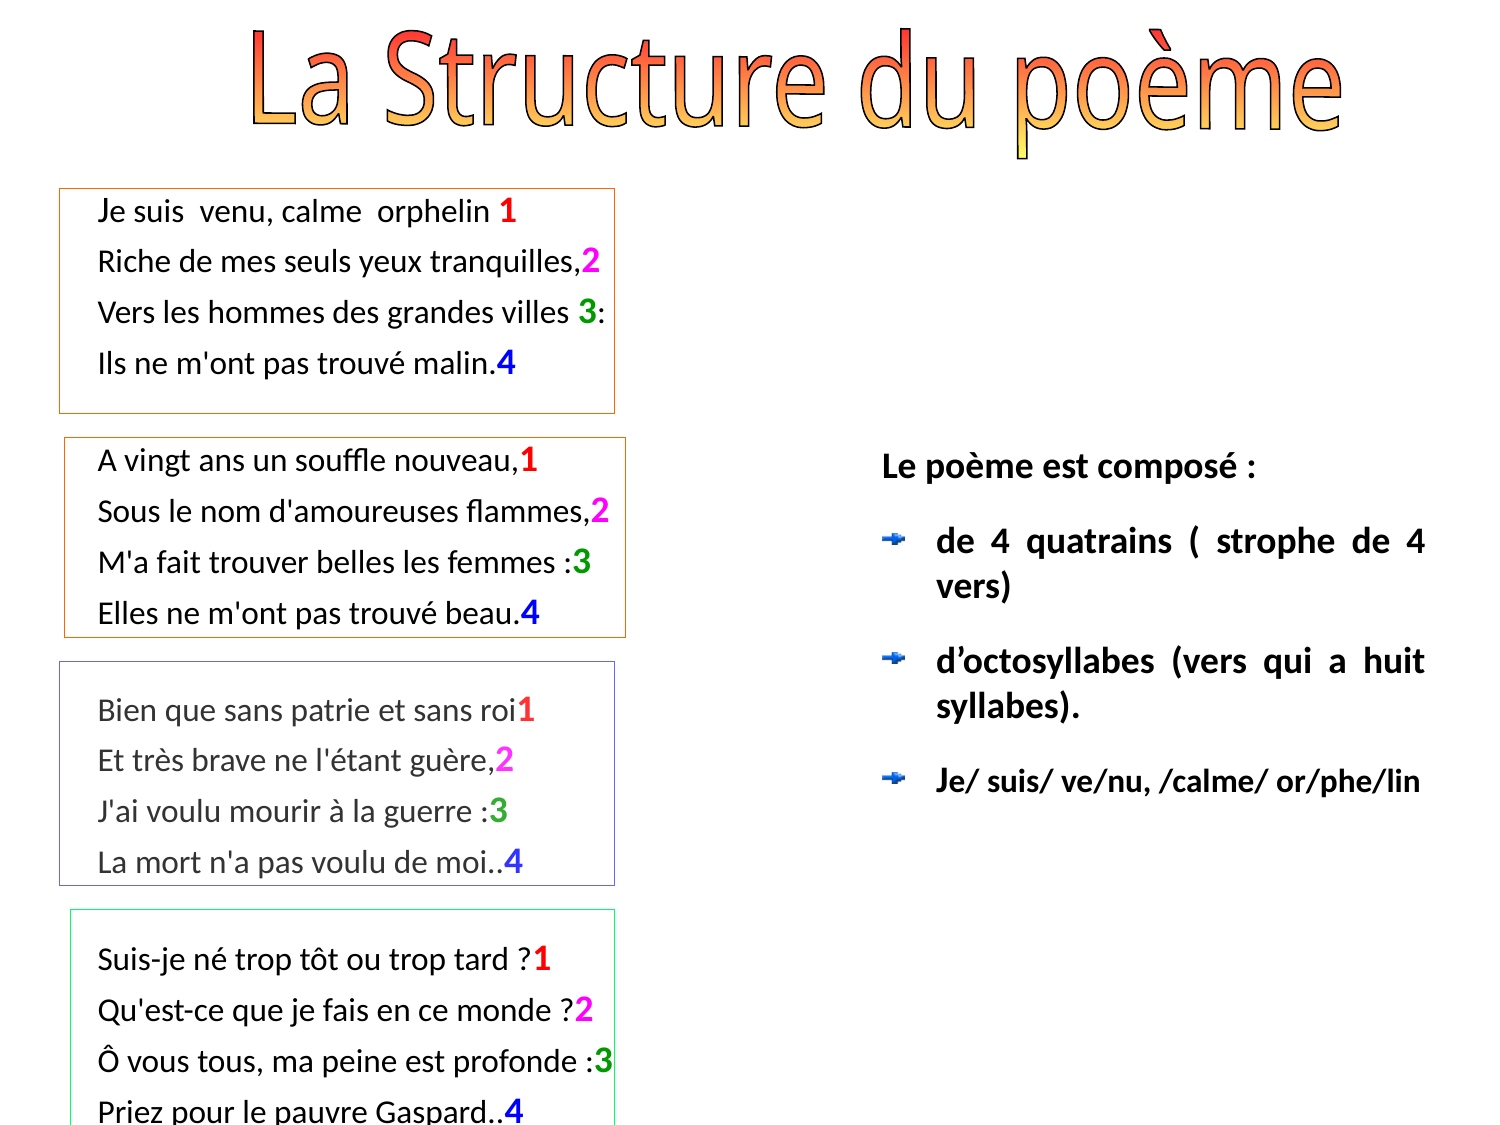

La Structure du poème
# Je suis venu, calme orphelin 1
Riche de mes seuls yeux tranquilles,2
Vers les hommes des grandes villes 3:
Ils ne m'ont pas trouvé malin.4
A vingt ans un souffle nouveau,1
Sous le nom d'amoureuses flammes,2
M'a fait trouver belles les femmes :3
Elles ne m'ont pas trouvé beau.4
Bien que sans patrie et sans roi1
Et très brave ne l'étant guère,2
J'ai voulu mourir à la guerre :3
La mort n'a pas voulu de moi..4
Suis-je né trop tôt ou trop tard ?1
Qu'est-ce que je fais en ce monde ?2
Ô vous tous, ma peine est profonde :3
Priez pour le pauvre Gaspard..4
 Le poème est composé :
de 4 quatrains ( strophe de 4 vers)
d’octosyllabes (vers qui a huit syllabes).
Je/ suis/ ve/nu, /calme/ or/phe/lin